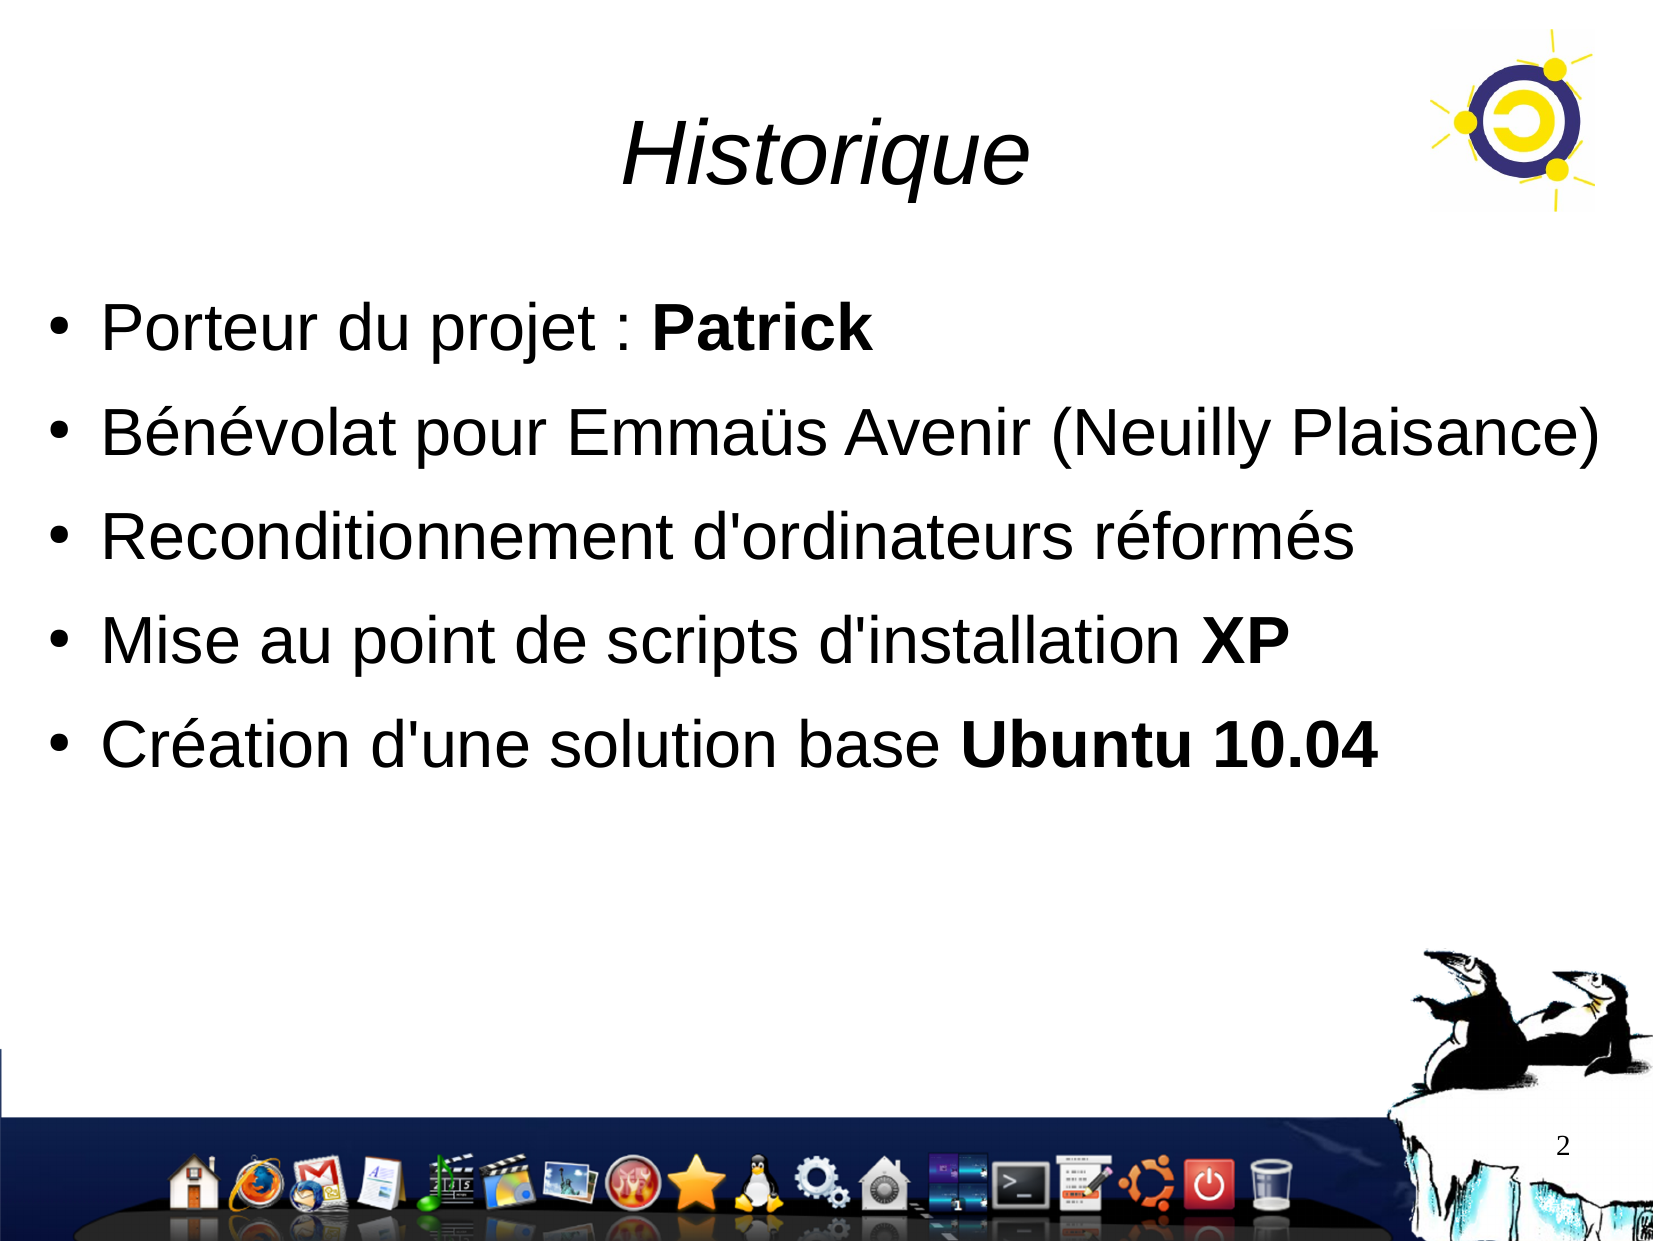

# Historique
Porteur du projet : Patrick
Bénévolat pour Emmaüs Avenir (Neuilly Plaisance)
Reconditionnement d'ordinateurs réformés
Mise au point de scripts d'installation XP
Création d'une solution base Ubuntu 10.04
2